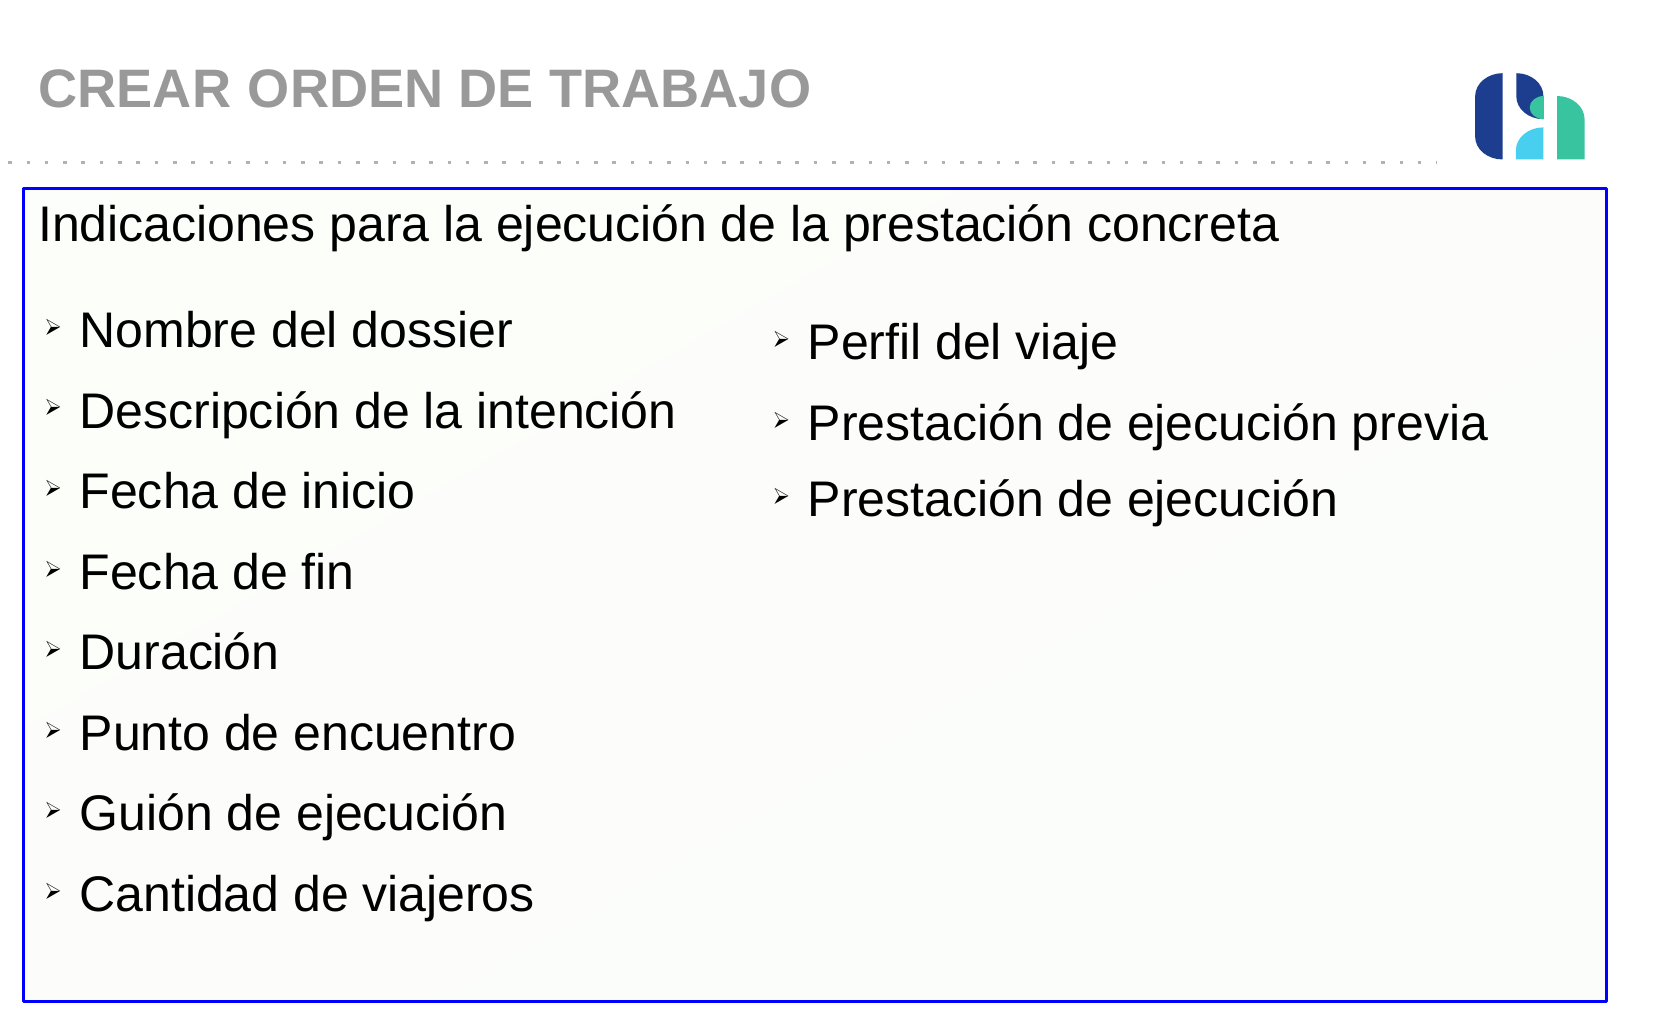

CREAR ORDEN DE TRABAJO
Indicaciones para la ejecución de la prestación concreta
Nombre del dossier
Descripción de la intención
Fecha de inicio
Fecha de fin
Duración
Punto de encuentro
Guión de ejecución
Cantidad de viajeros
Perfil del viaje
Prestación de ejecución previa
Prestación de ejecución